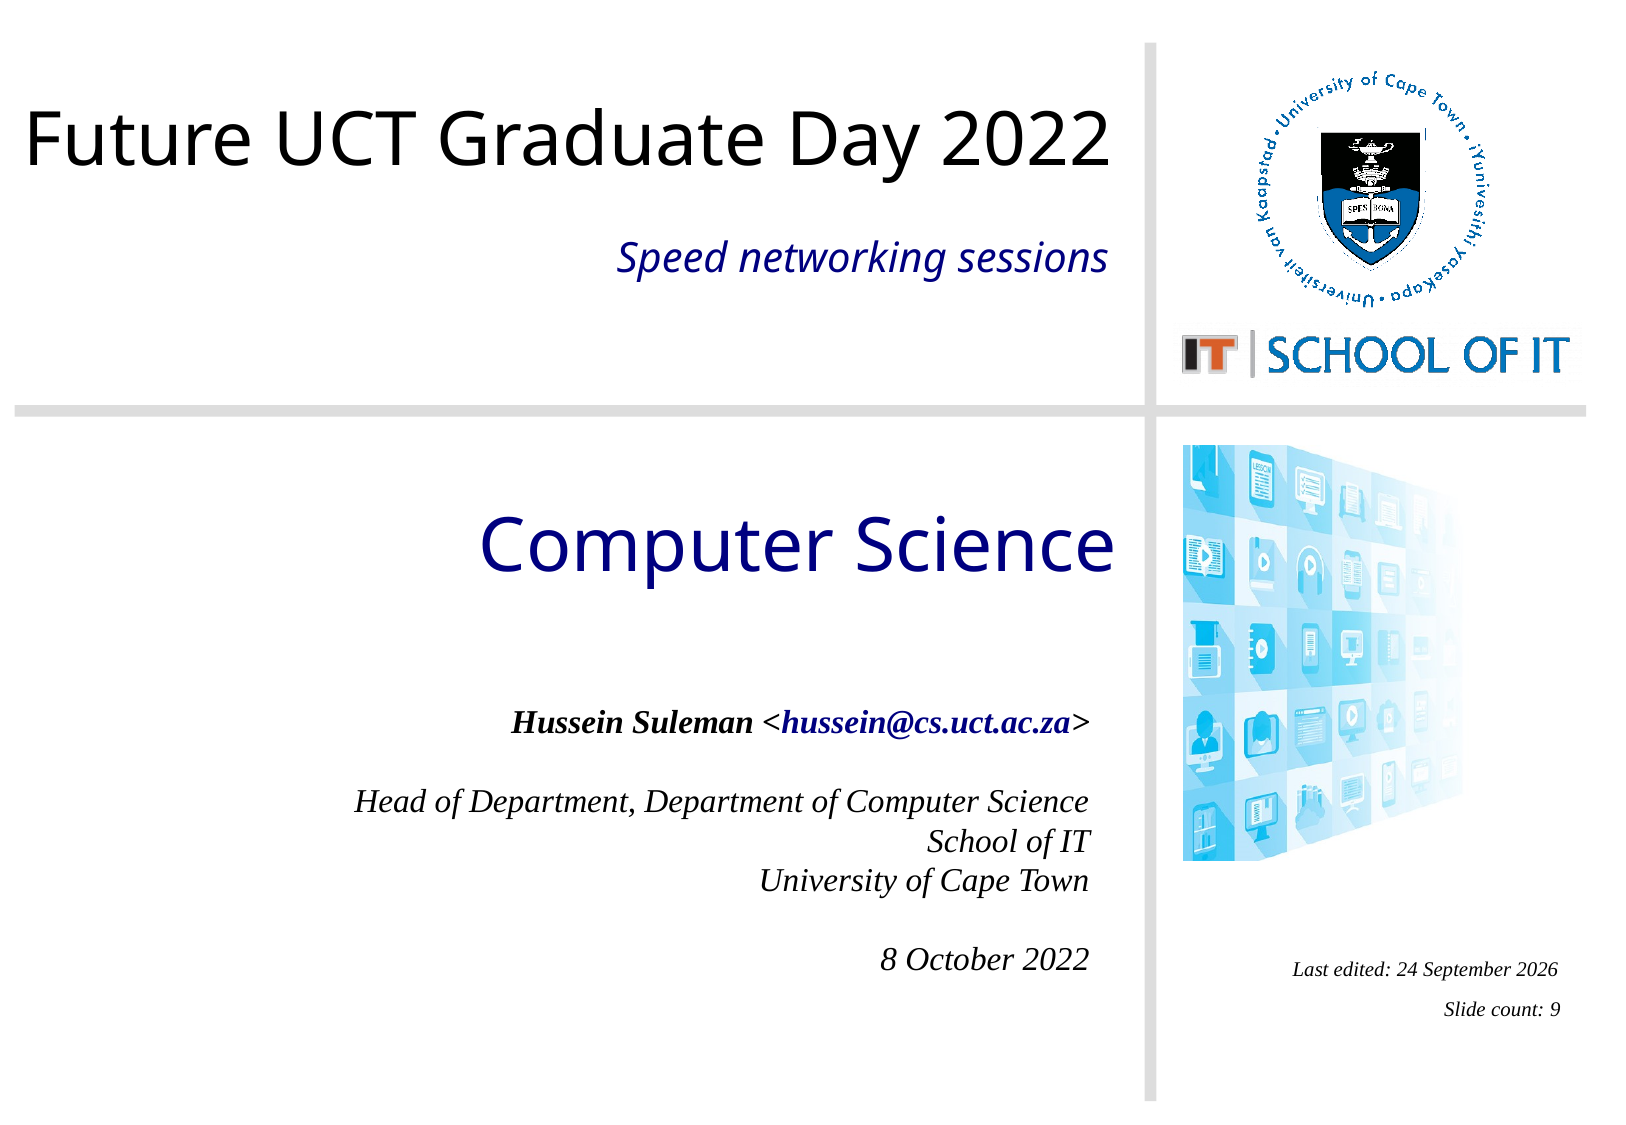

Future UCT Graduate Day 2022
Speed networking sessions
Computer Science
# Hussein Suleman <hussein@cs.uct.ac.za>
Head of Department, Department of Computer Science
School of IT
University of Cape Town
8 October 2022
1